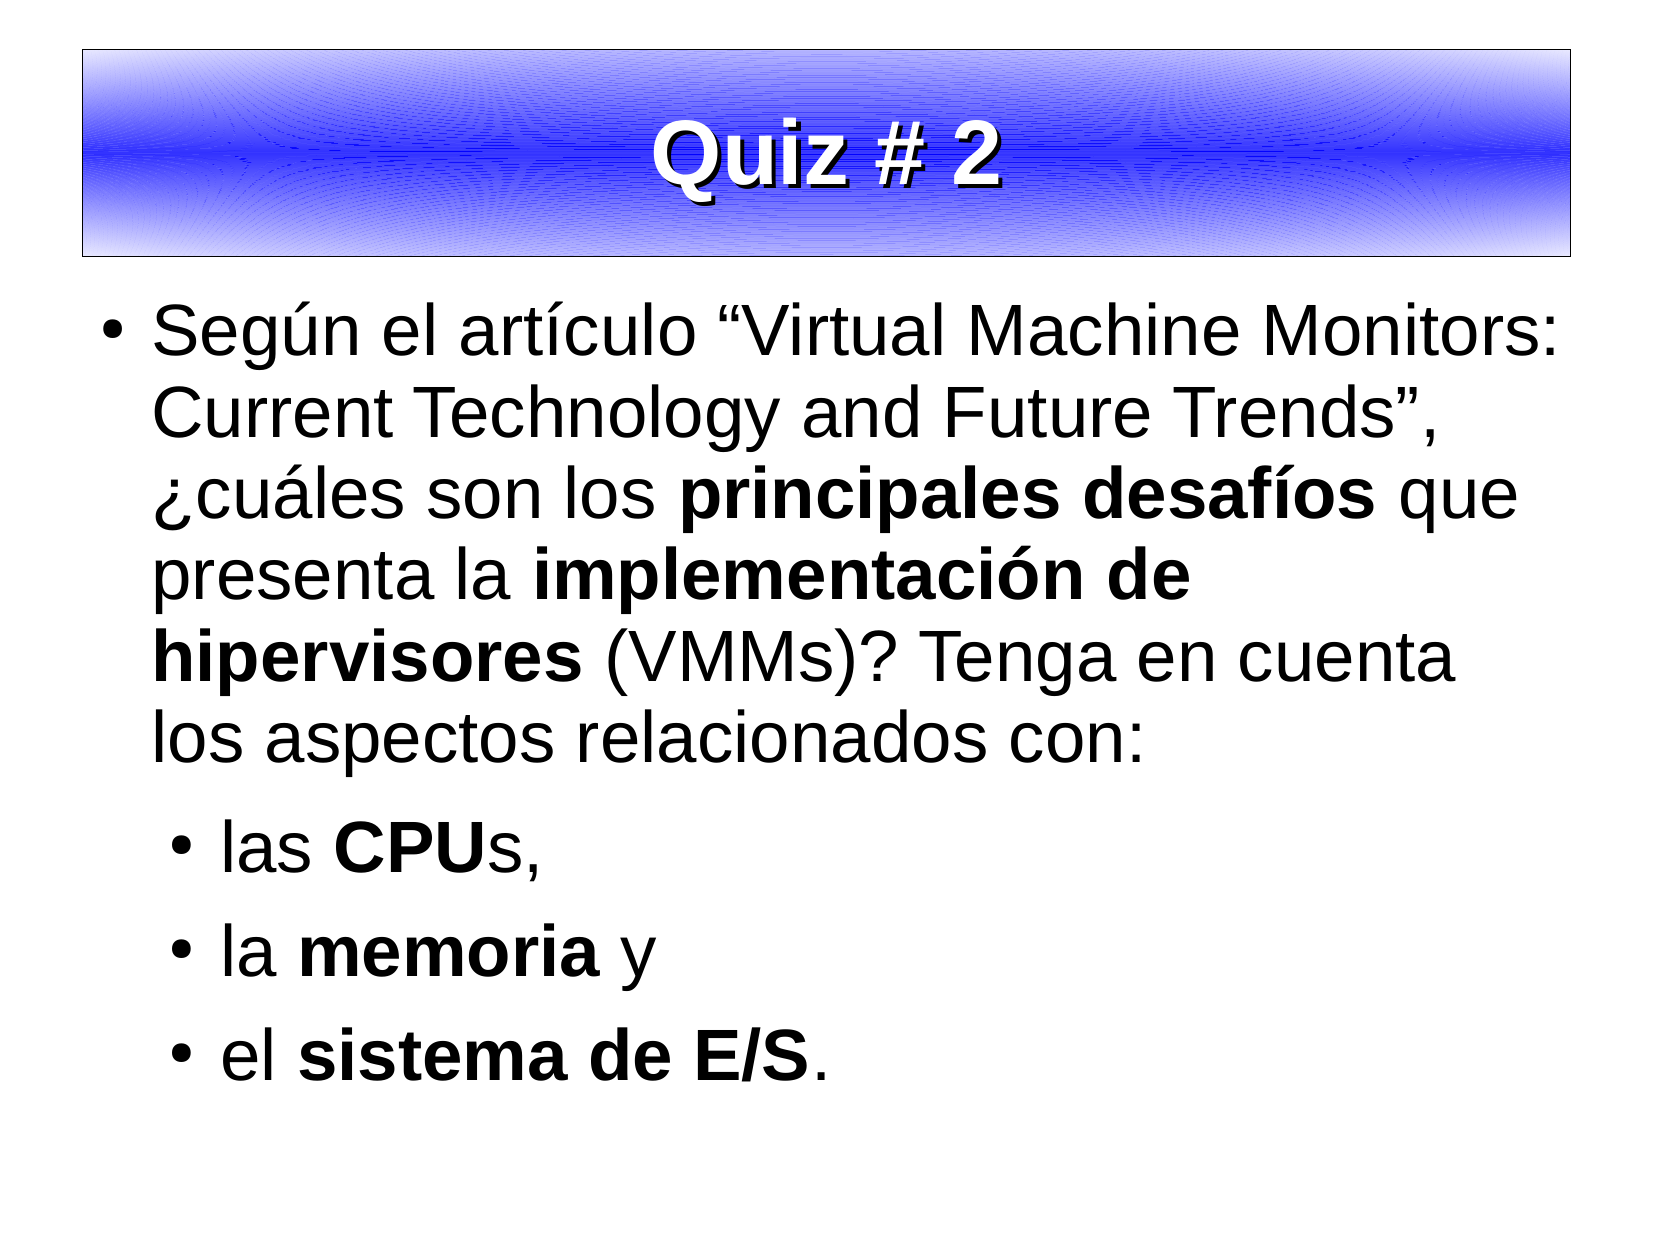

# Quiz # 2
Según el artículo “Virtual Machine Monitors: Current Technology and Future Trends”, ¿cuáles son los principales desafíos que presenta la implementación de hipervisores (VMMs)? Tenga en cuenta los aspectos relacionados con:
las CPUs,
la memoria y
el sistema de E/S.